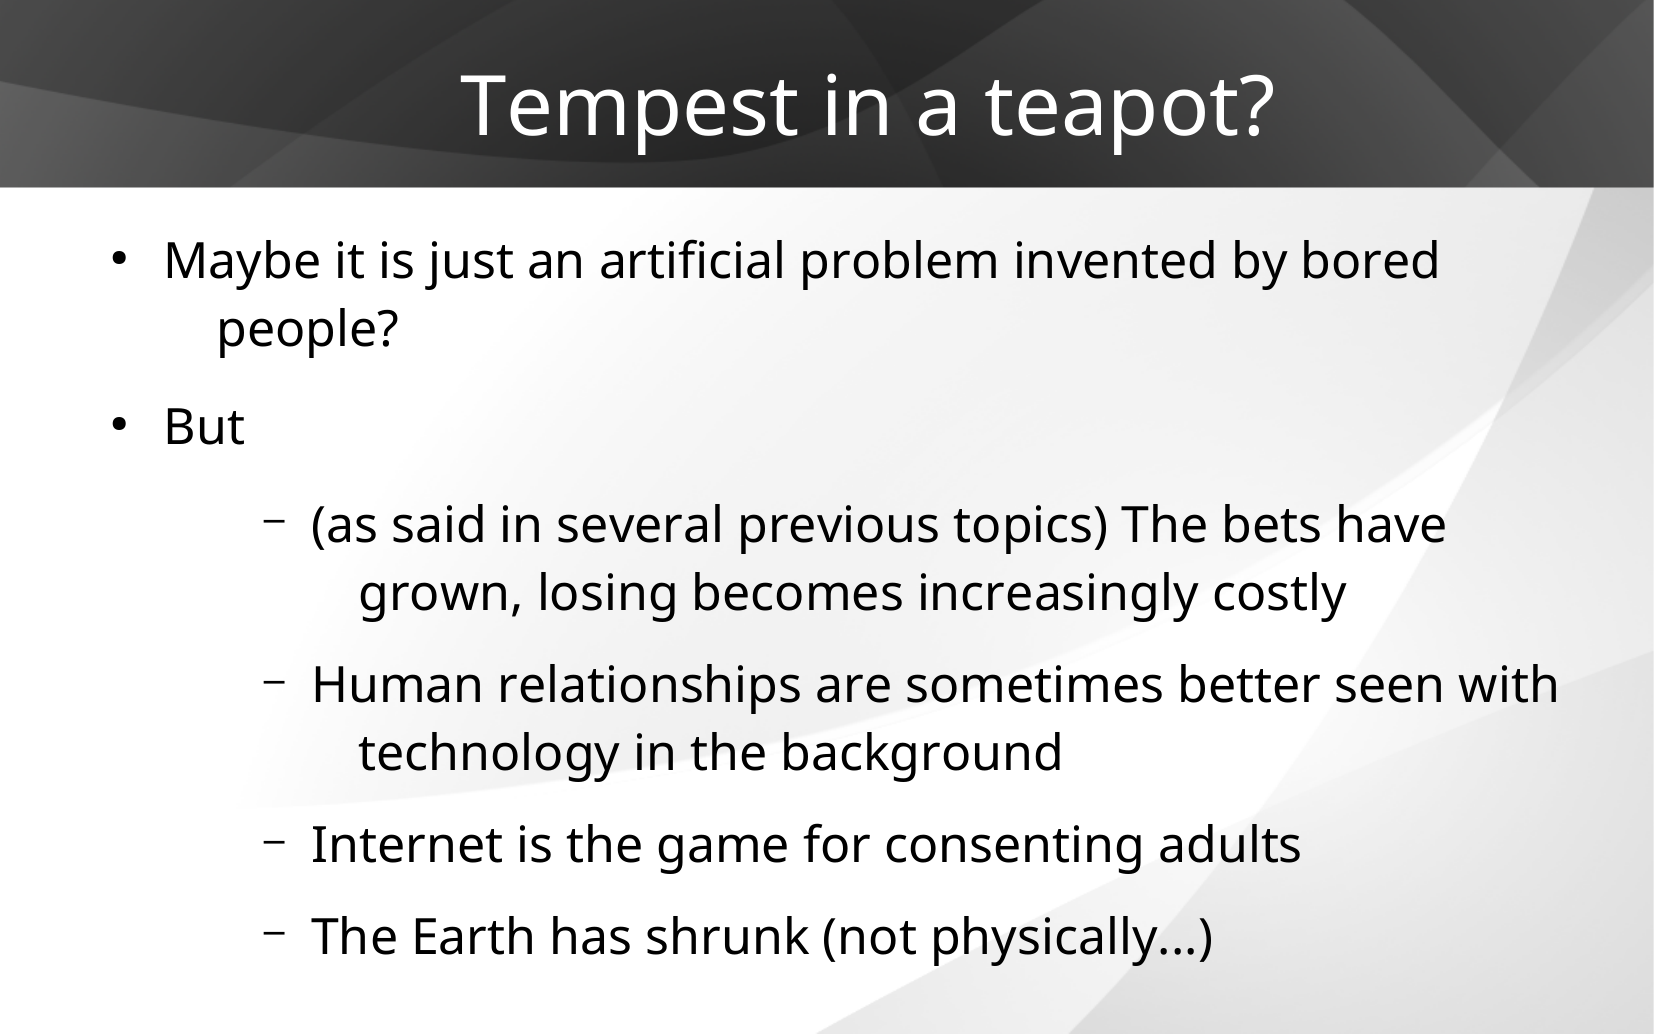

# Tempest in a teapot?
Maybe it is just an artificial problem invented by bored people?
But
(as said in several previous topics) The bets have grown, losing becomes increasingly costly
Human relationships are sometimes better seen with technology in the background
Internet is the game for consenting adults
The Earth has shrunk (not physically...)